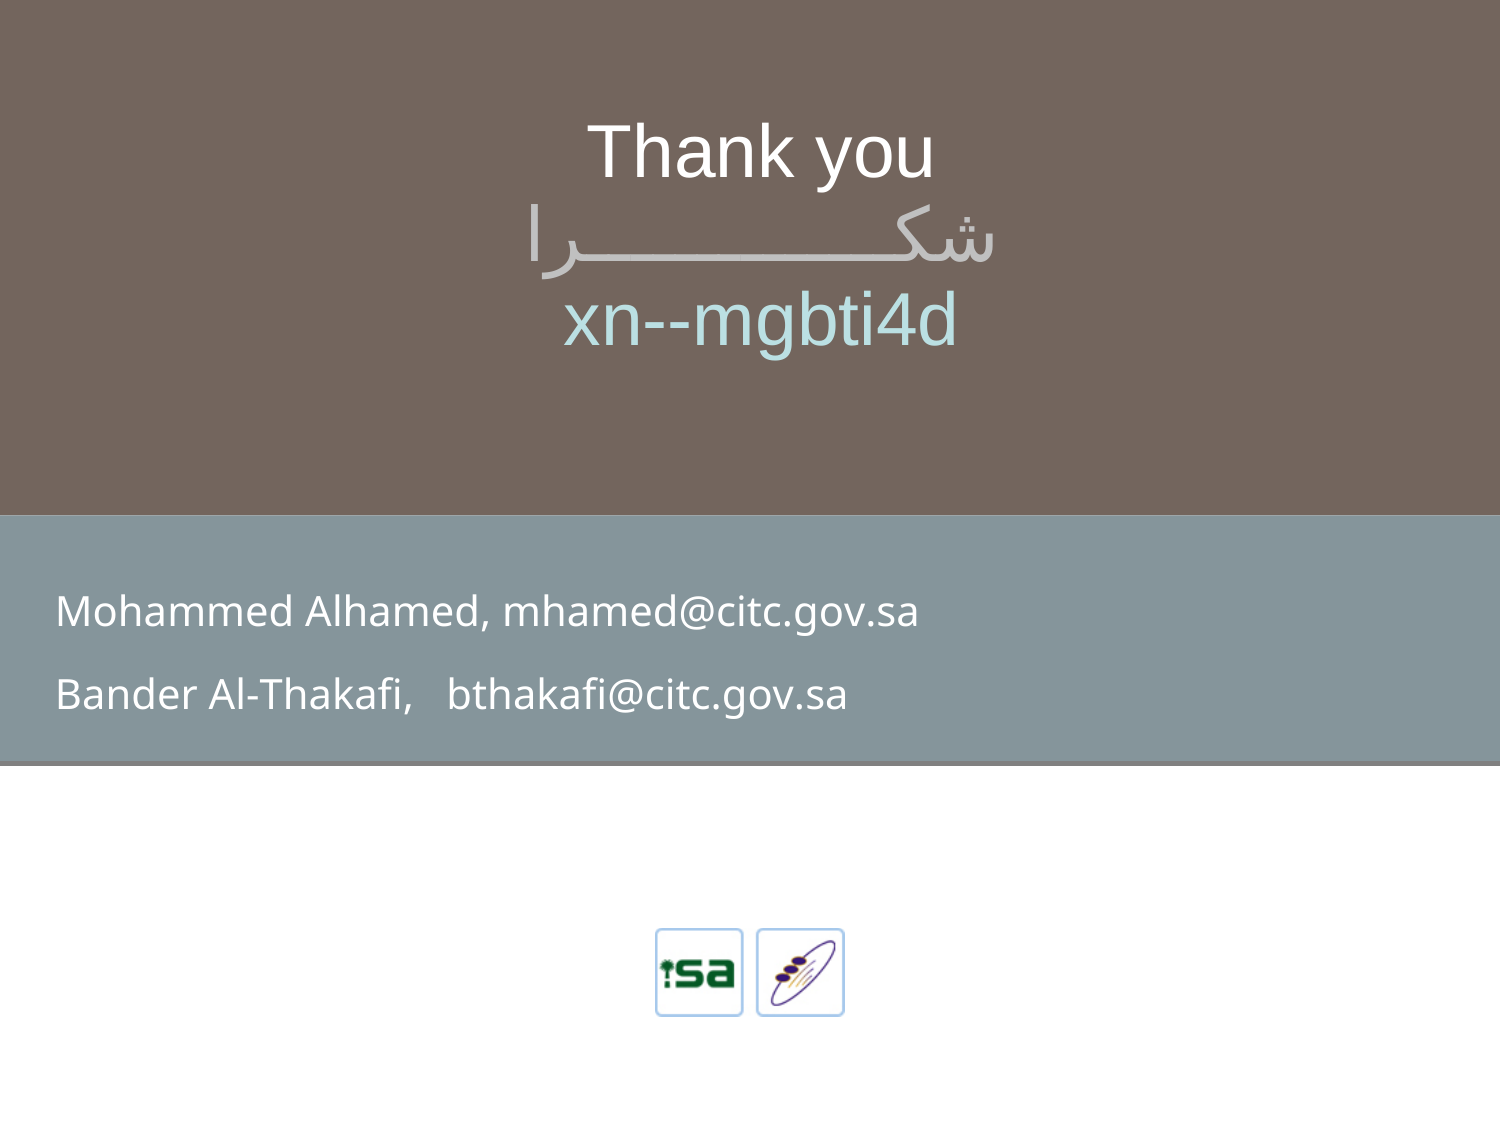

Thank you
شكــــــــــــــرا
xn--mgbti4d
 Mohammed Alhamed, mhamed@citc.gov.sa
 Bander Al-Thakafi, bthakafi@citc.gov.sa